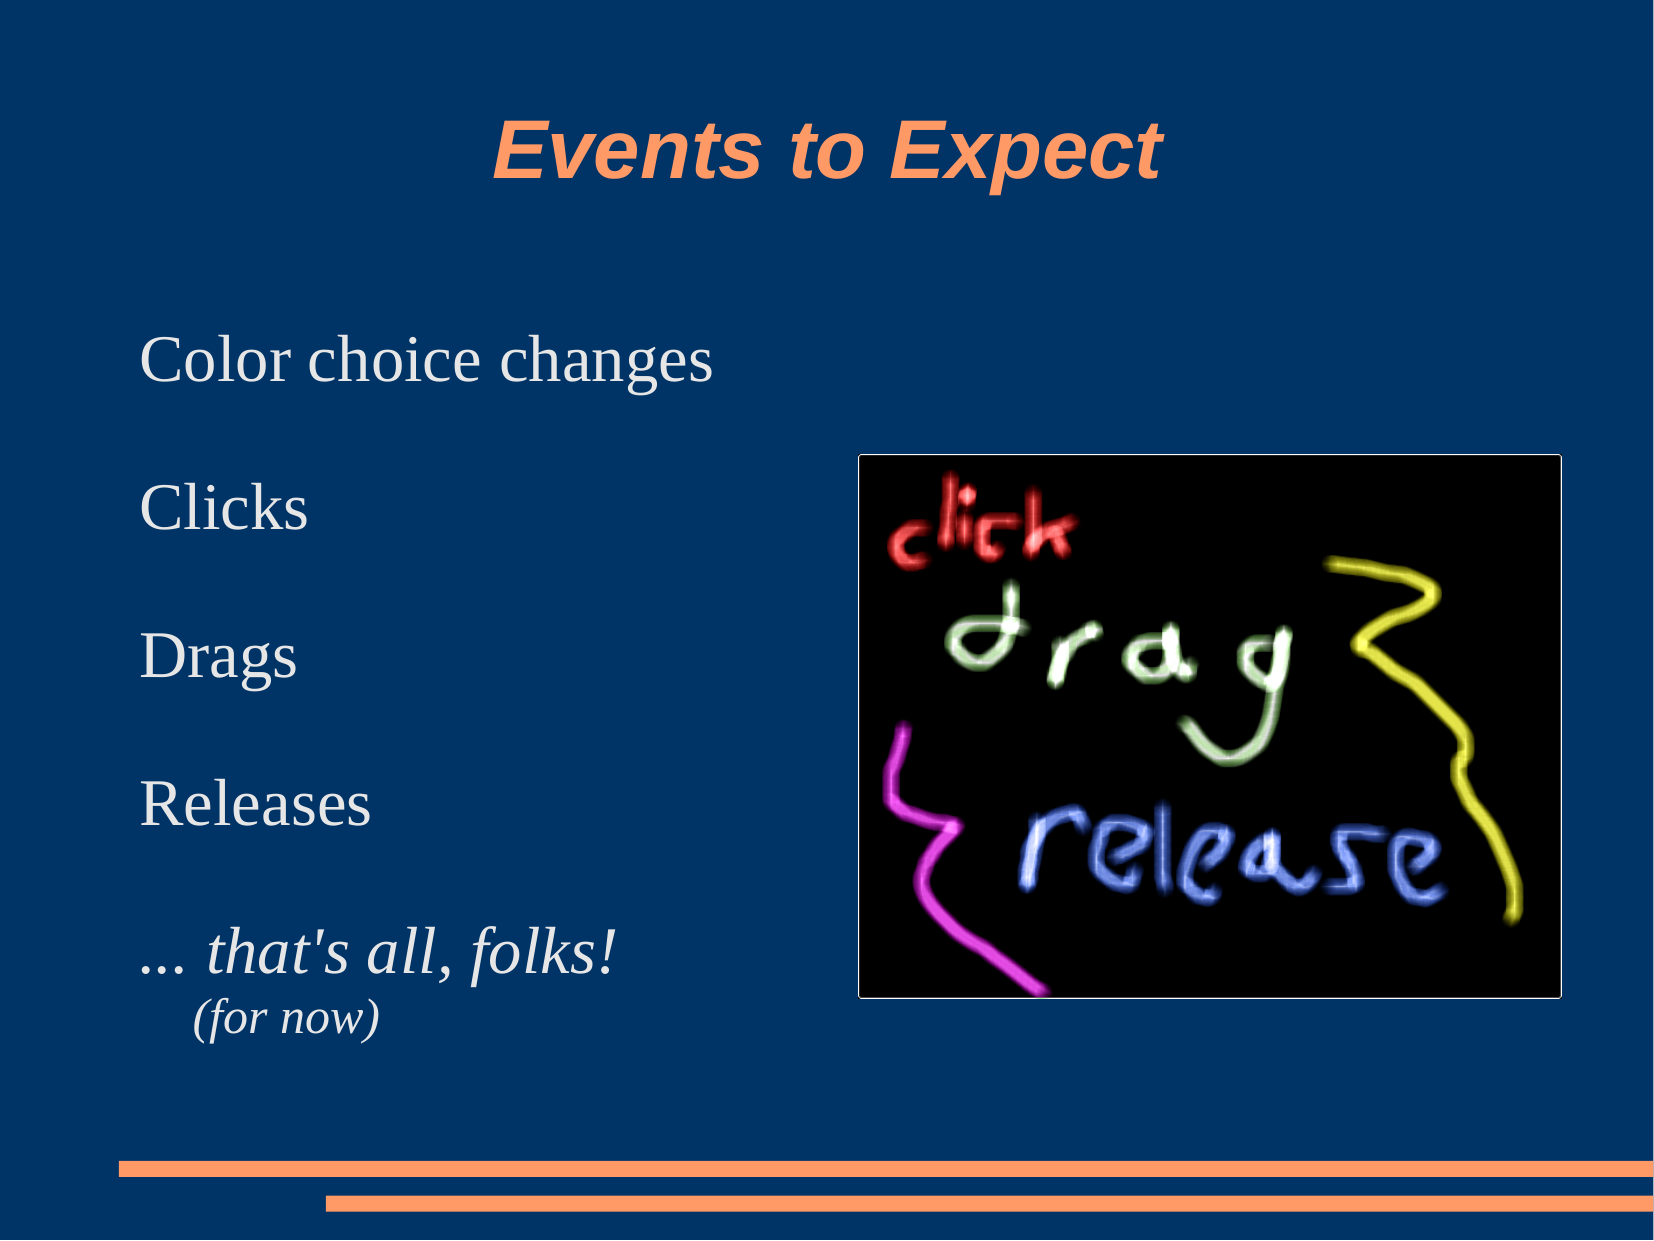

# Events to Expect
Color choice changes
Clicks
Drags
Releases
... that's all, folks!
(for now)